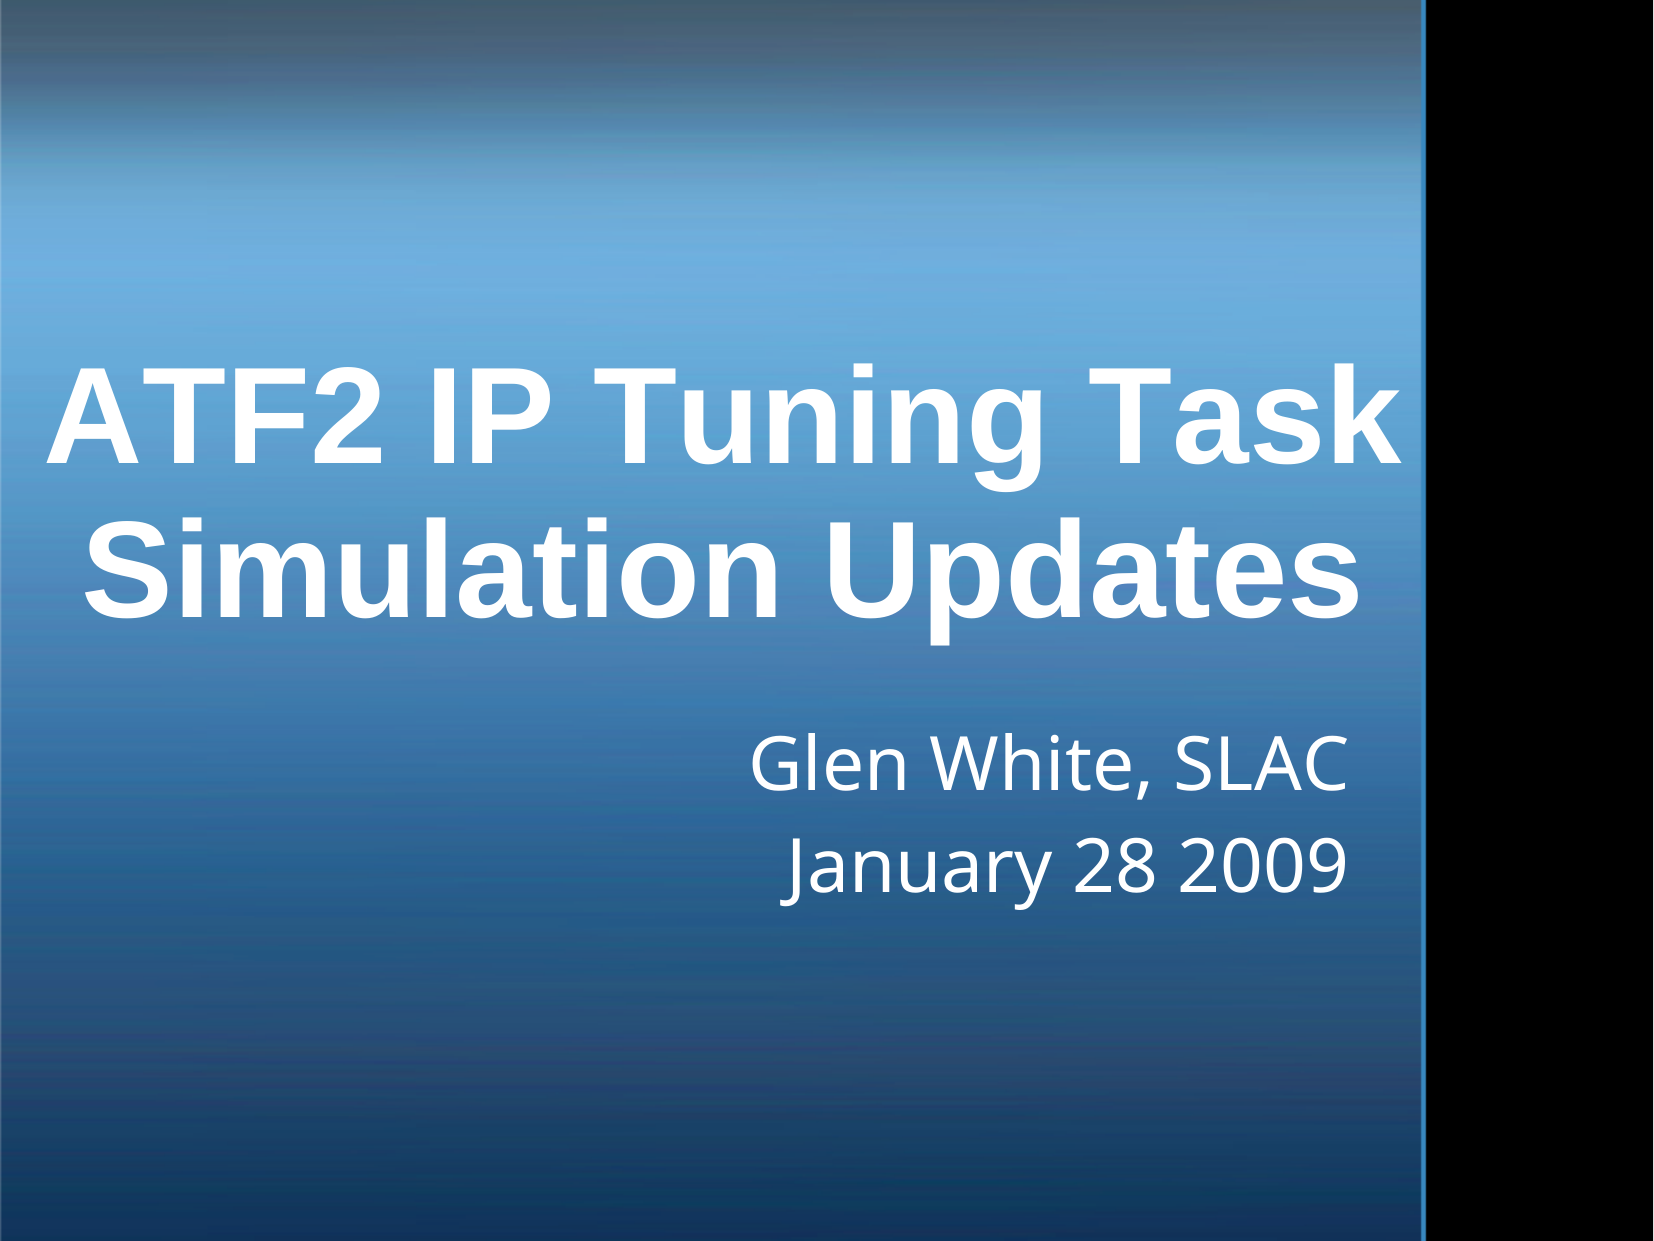

# ATF2 IP Tuning Task Simulation Updates
Glen White, SLAC
January 28 2009